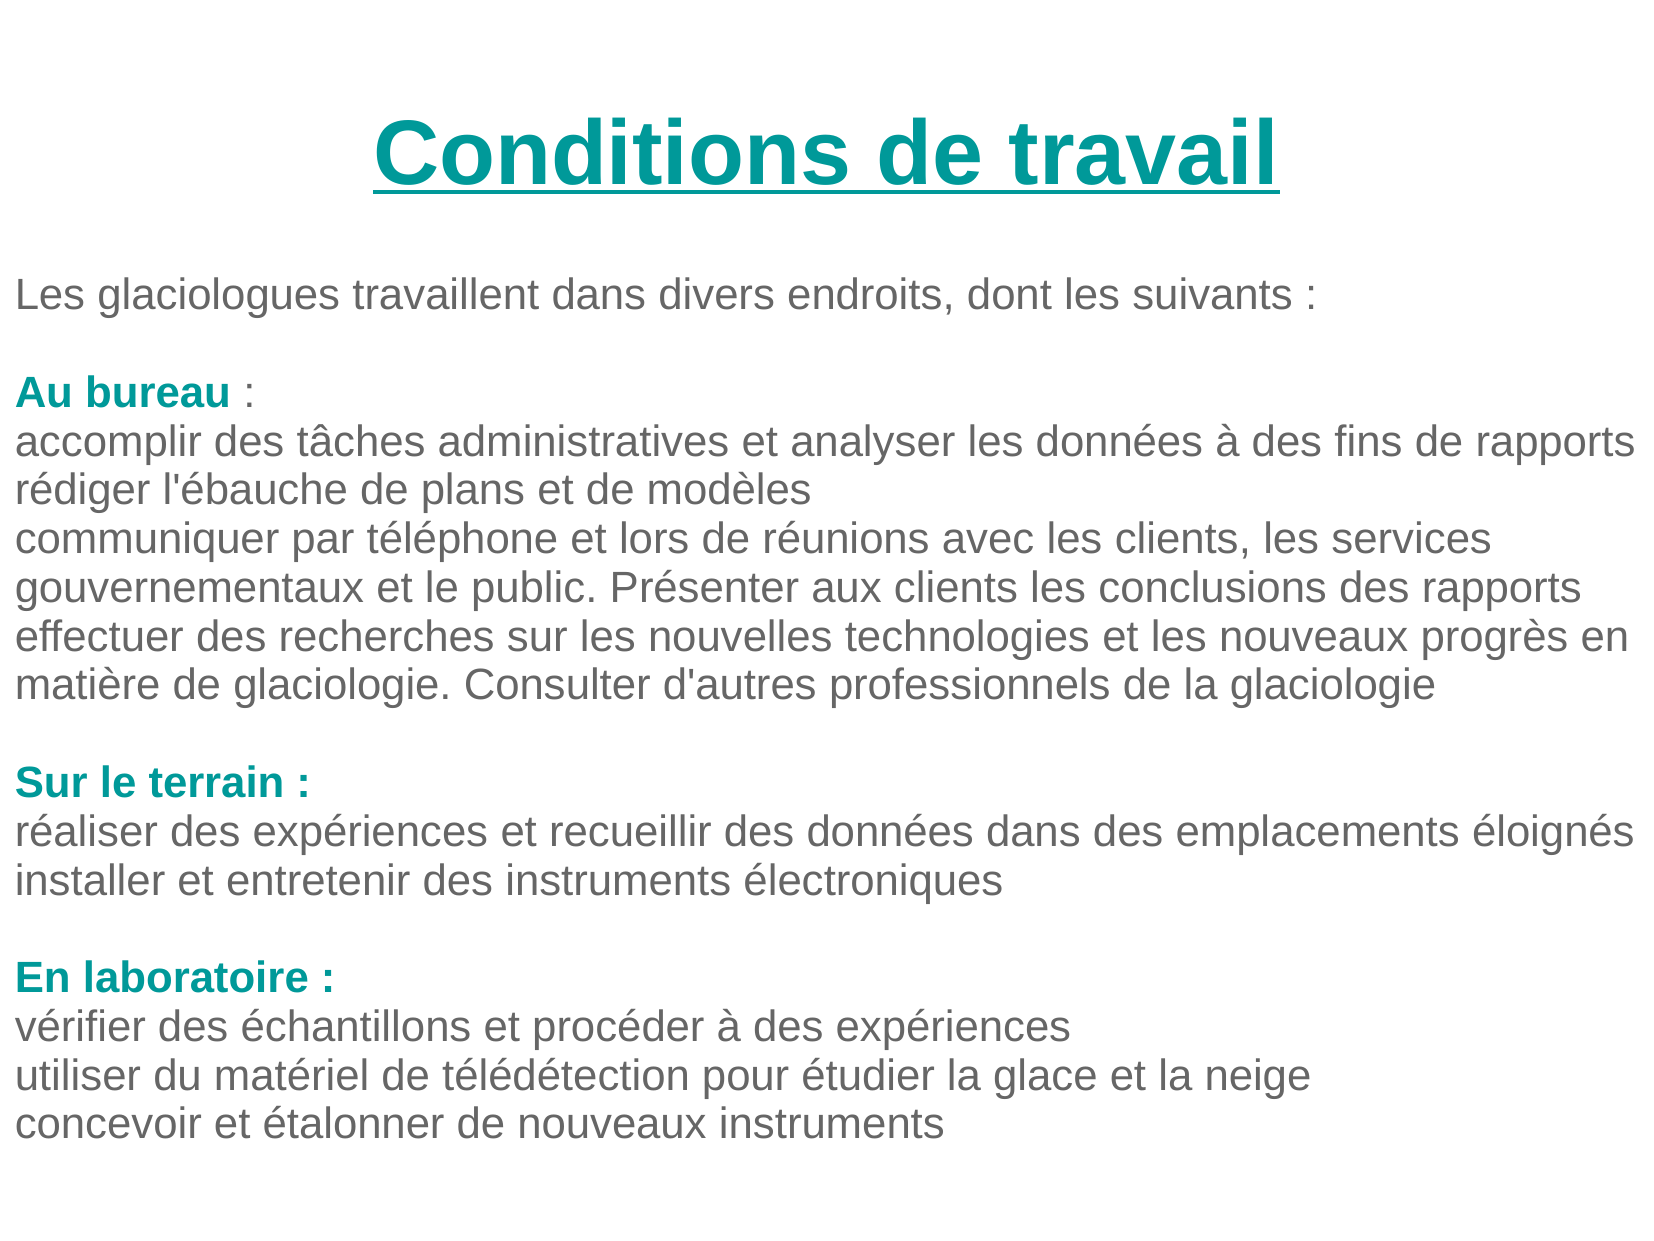

# Conditions de travail
Les glaciologues travaillent dans divers endroits, dont les suivants :
Au bureau :
accomplir des tâches administratives et analyser les données à des fins de rapports
rédiger l'ébauche de plans et de modèles
communiquer par téléphone et lors de réunions avec les clients, les services gouvernementaux et le public. Présenter aux clients les conclusions des rapports
effectuer des recherches sur les nouvelles technologies et les nouveaux progrès en matière de glaciologie. Consulter d'autres professionnels de la glaciologie
Sur le terrain :
réaliser des expériences et recueillir des données dans des emplacements éloignés
installer et entretenir des instruments électroniques
En laboratoire :
vérifier des échantillons et procéder à des expériences
utiliser du matériel de télédétection pour étudier la glace et la neige
concevoir et étalonner de nouveaux instruments